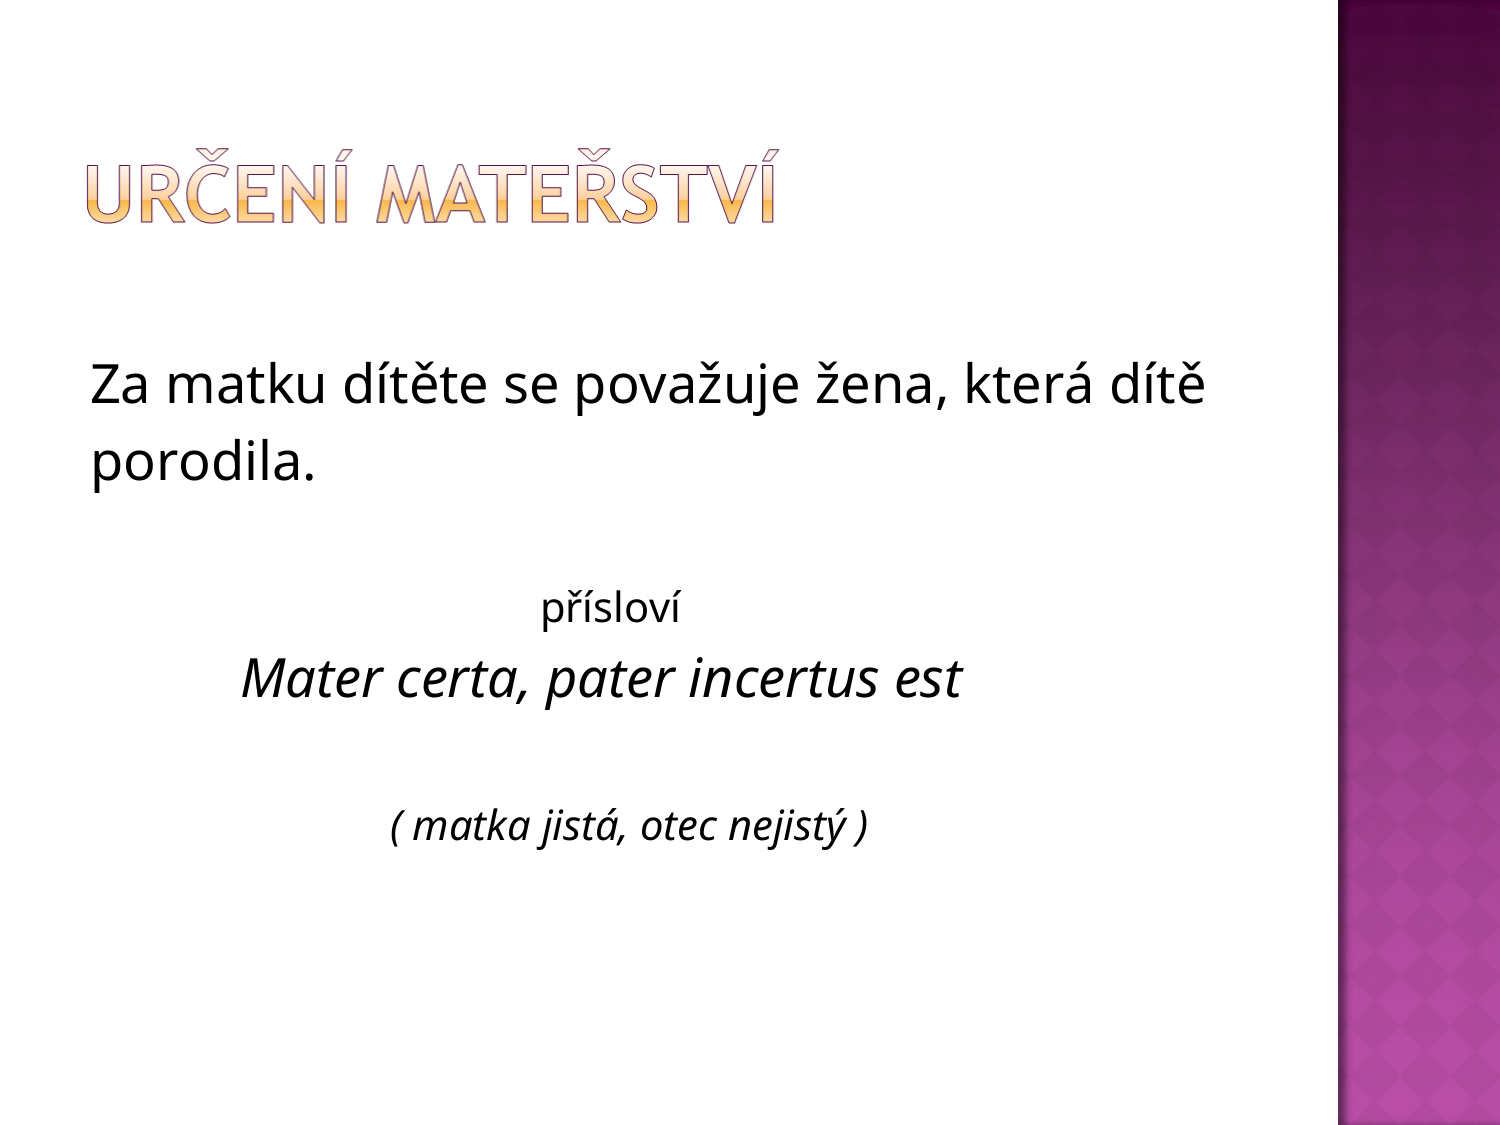

# Za matku dítěte se považuje žena, která dítě
porodila.
				přísloví
 		Mater certa, pater incertus est
			( matka jistá, otec nejistý )